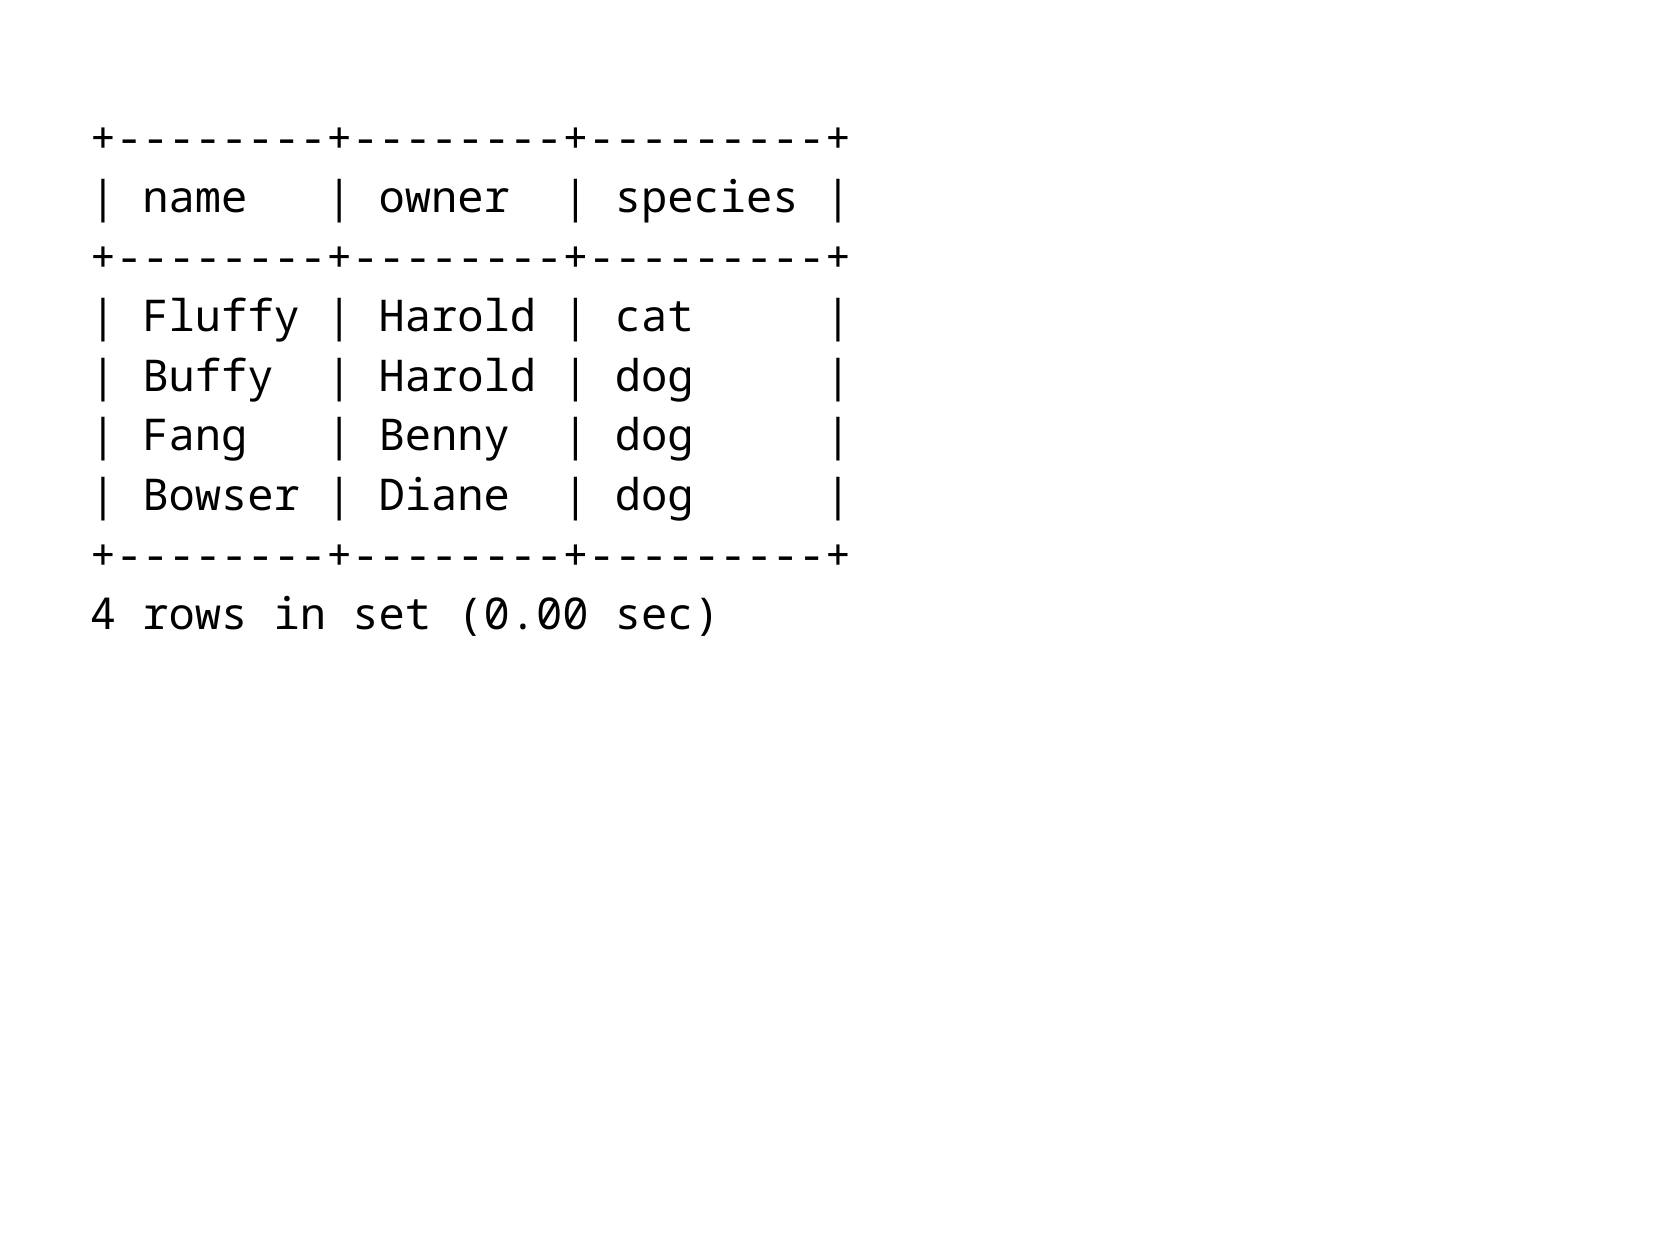

+--------+--------+---------+
| name | owner | species |
+--------+--------+---------+
| Fluffy | Harold | cat |
| Buffy | Harold | dog |
| Fang | Benny | dog |
| Bowser | Diane | dog |
+--------+--------+---------+
4 rows in set (0.00 sec)